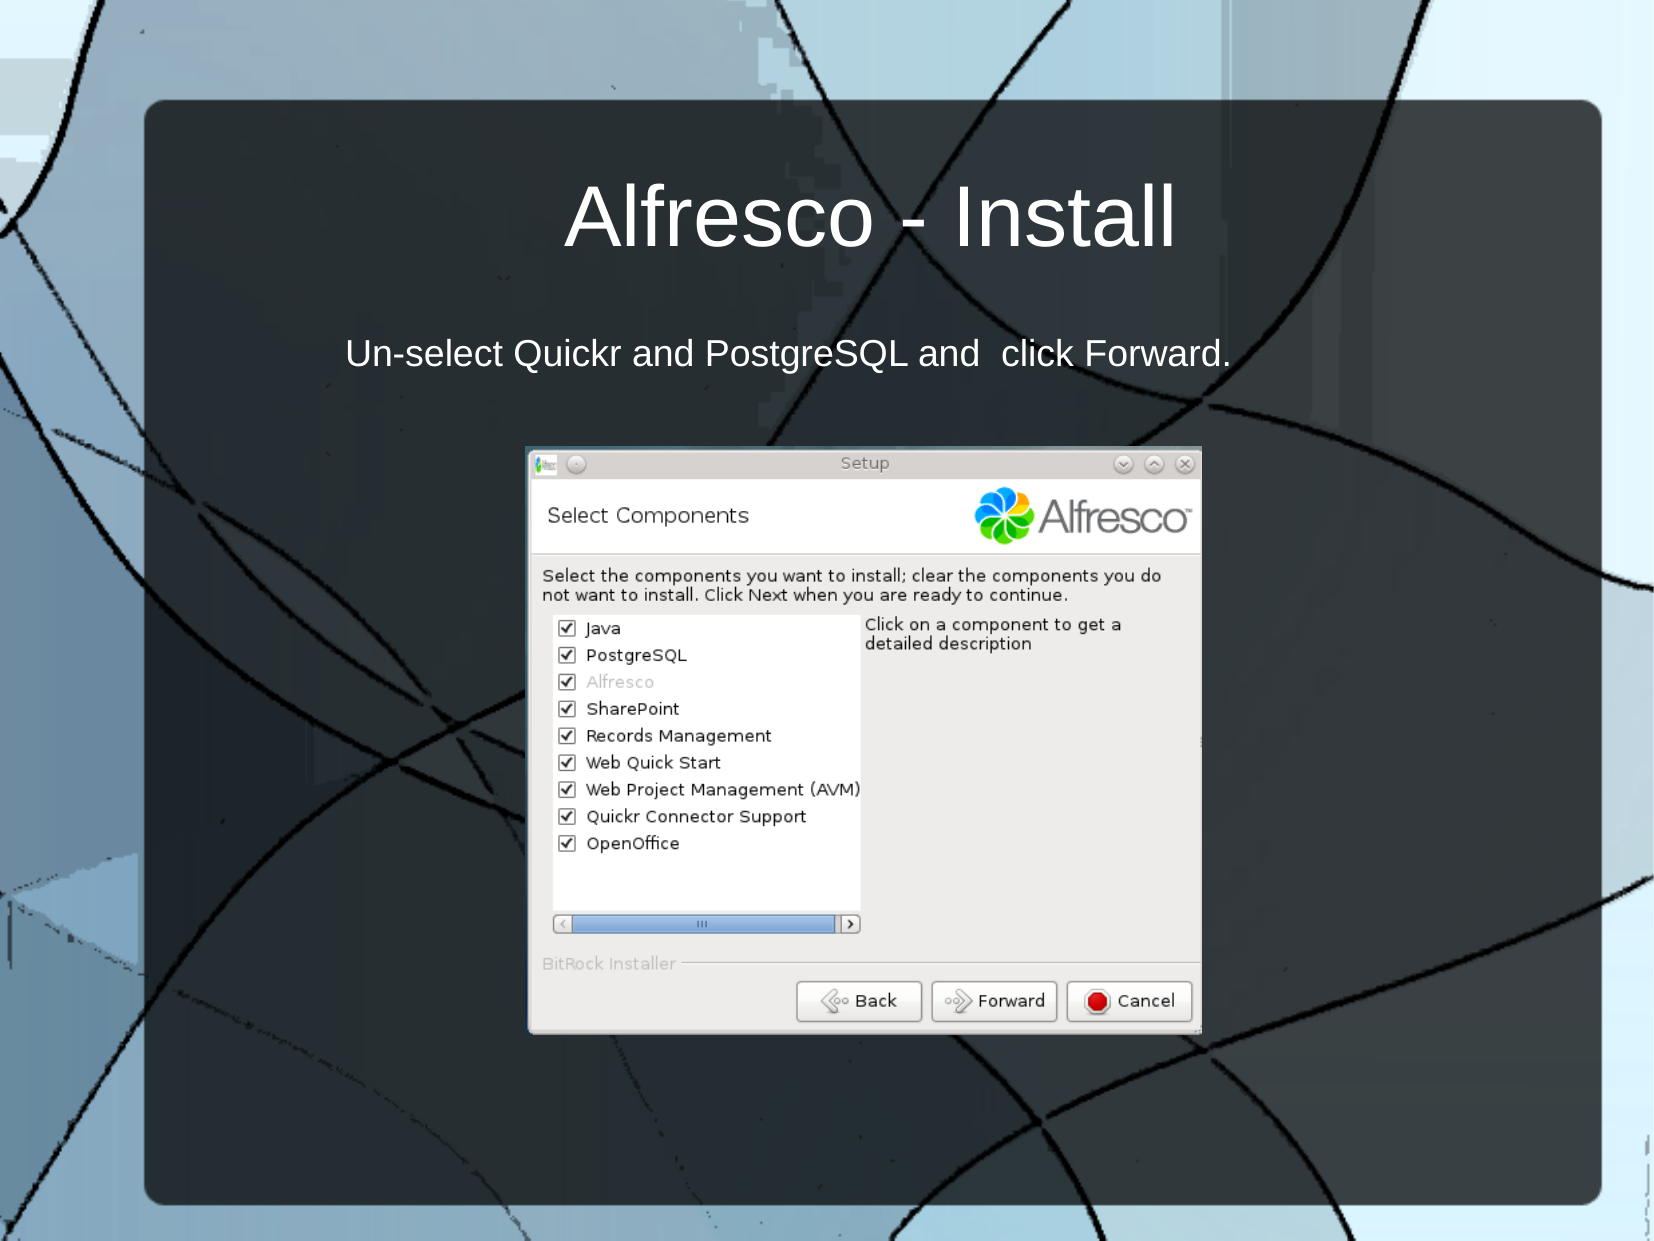

# Alfresco - Install
Un-select Quickr and PostgreSQL and click Forward.